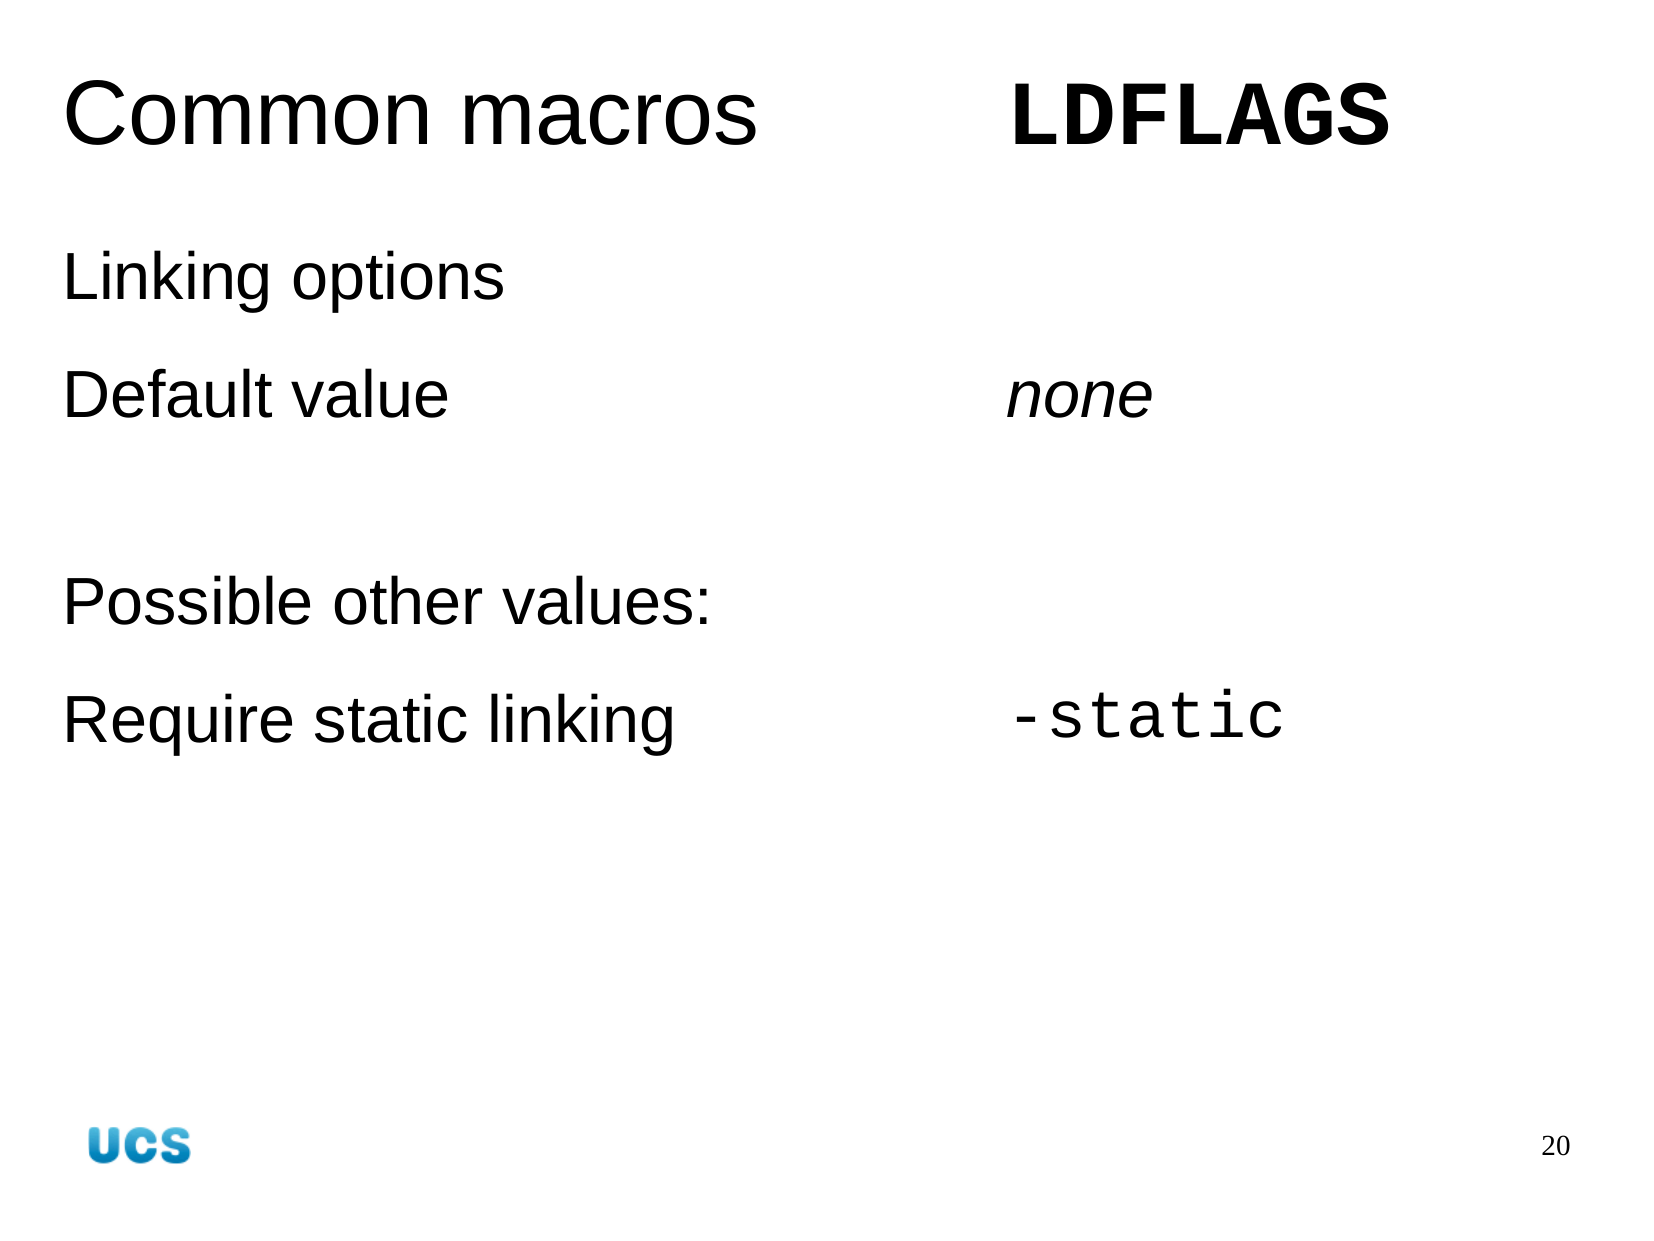

Common macros
LDFLAGS
Linking options
Default value
none
Possible other values:
Require static linking
-static
20